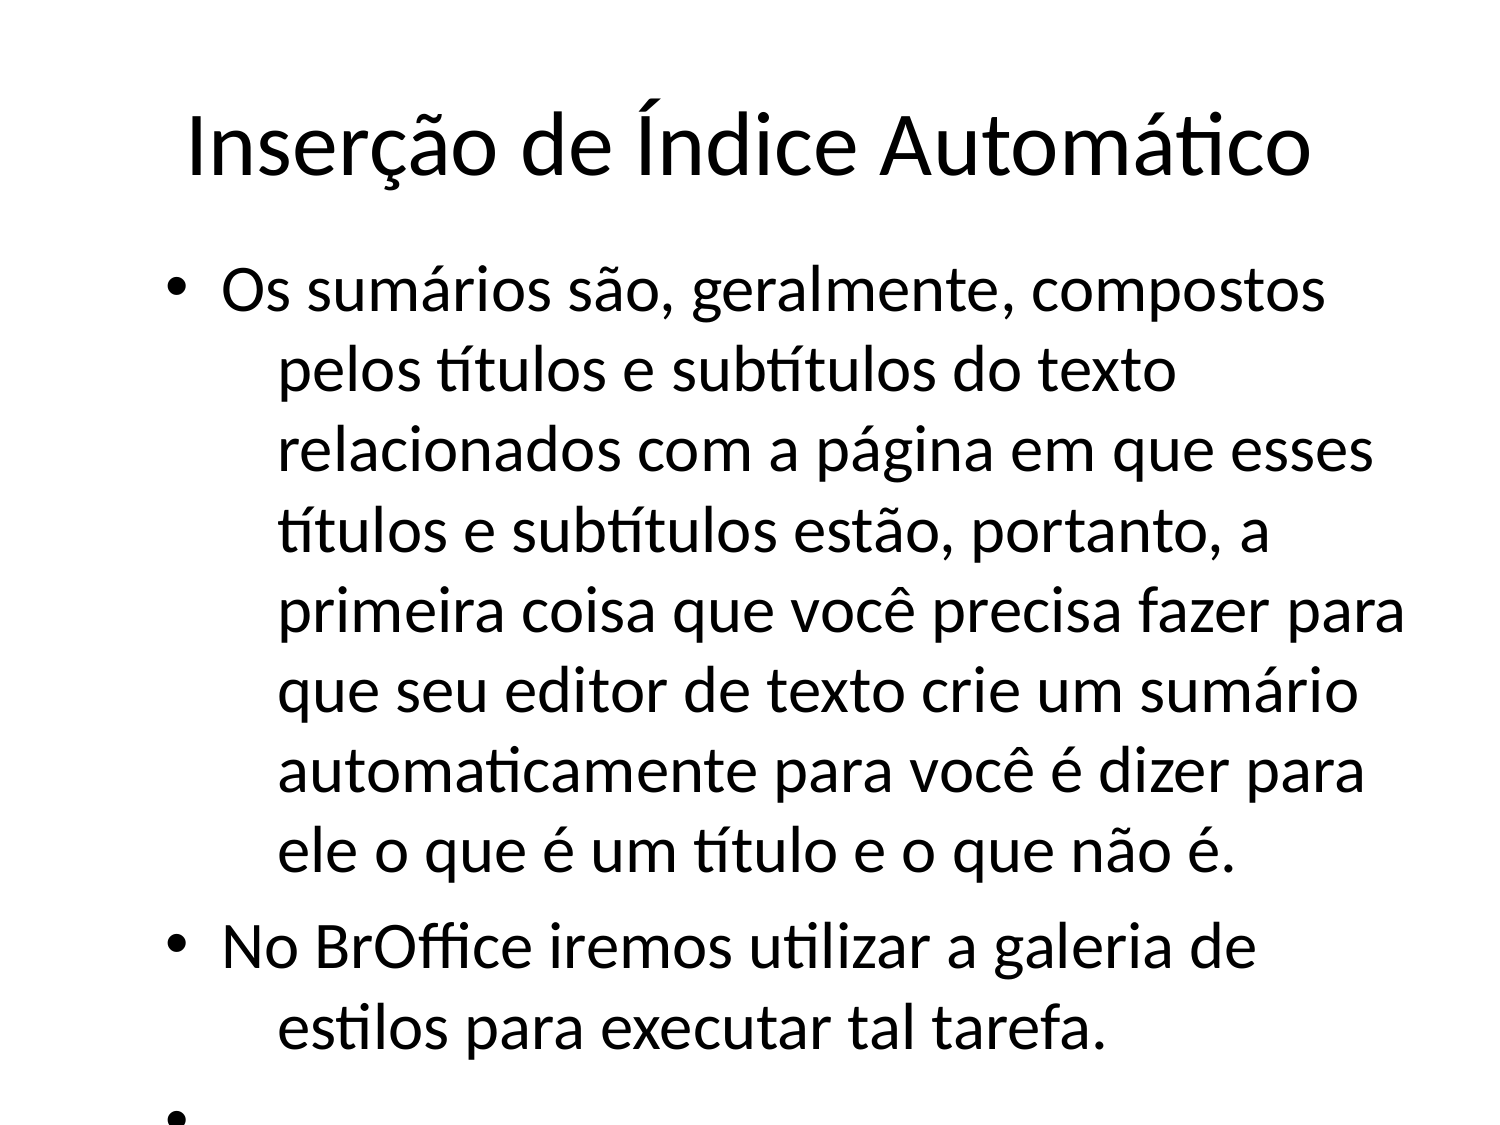

# Inserção de Índice Automático
Os sumários são, geralmente, compostos pelos títulos e subtítulos do texto relacionados com a página em que esses títulos e subtítulos estão, portanto, a primeira coisa que você precisa fazer para que seu editor de texto crie um sumário automaticamente para você é dizer para ele o que é um título e o que não é.
No BrOffice iremos utilizar a galeria de estilos para executar tal tarefa.